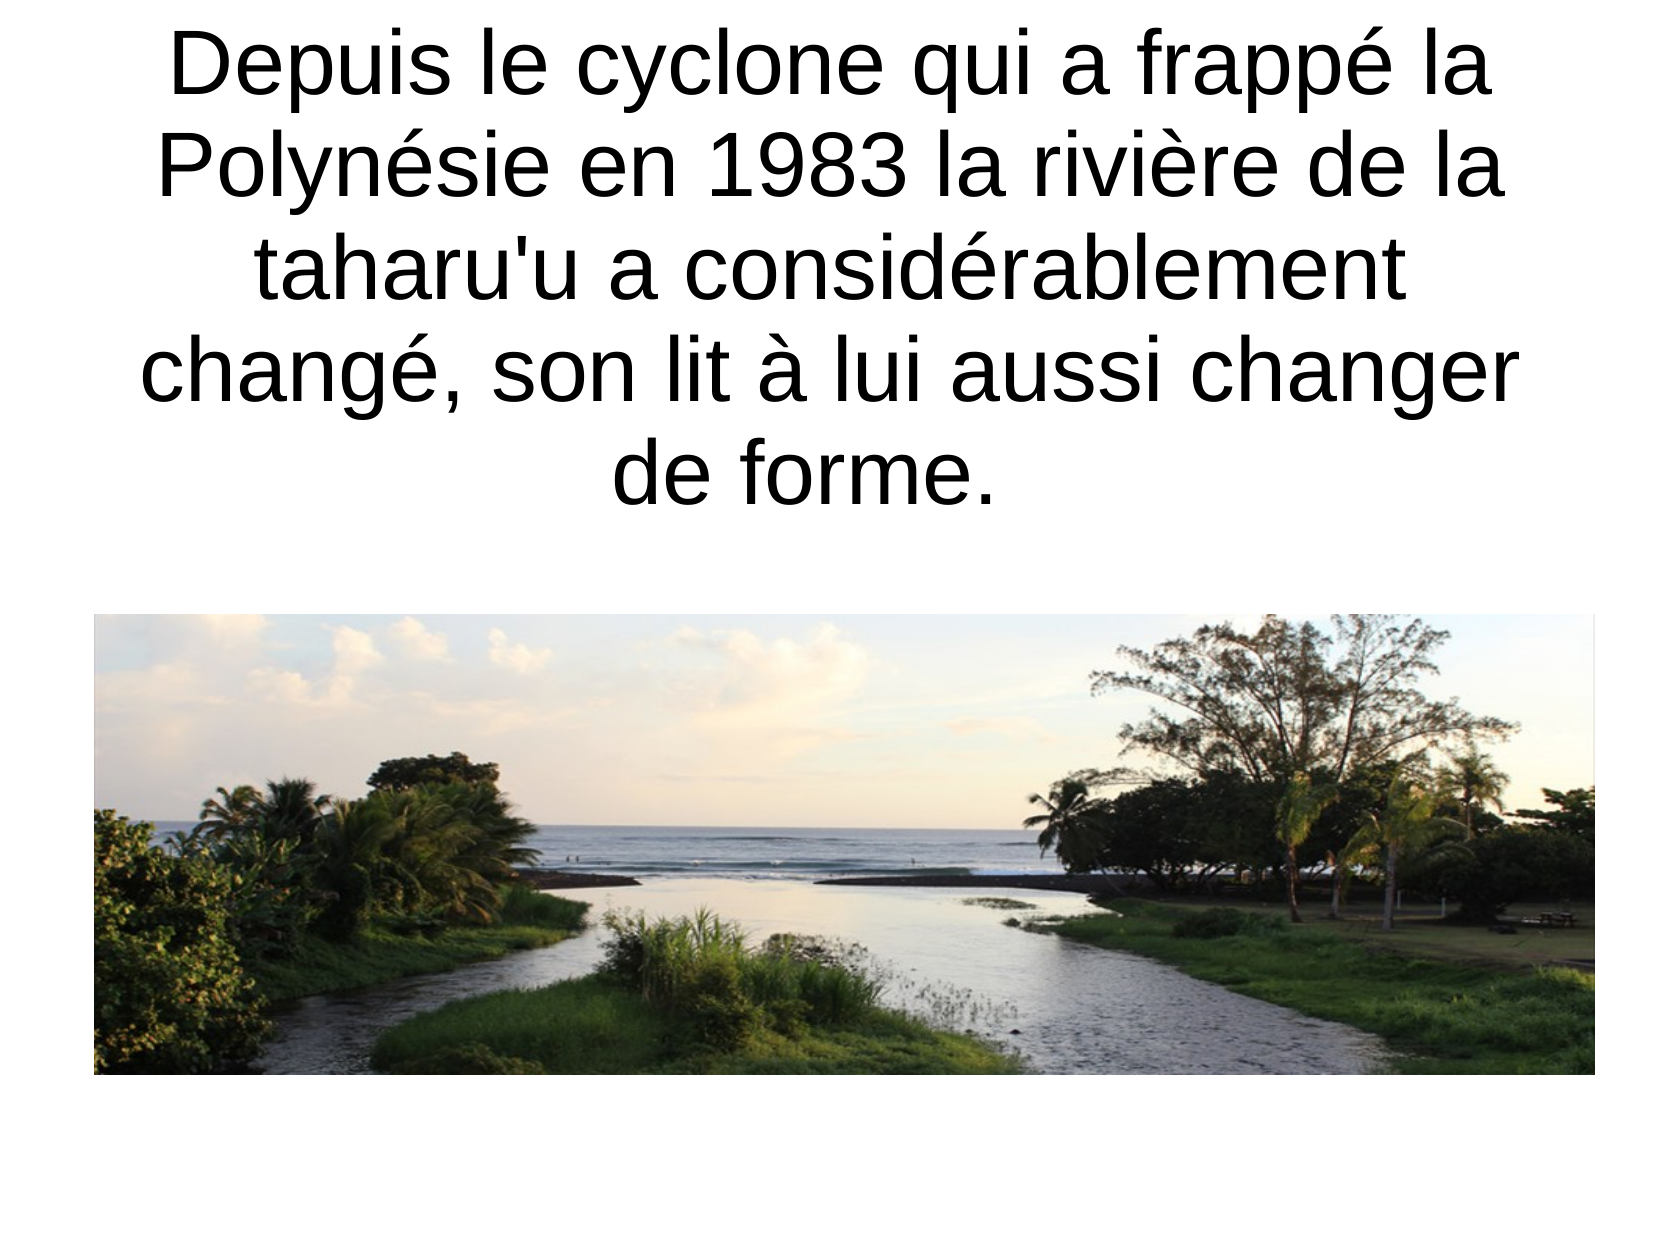

# Depuis le cyclone qui a frappé la Polynésie en 1983 la rivière de la taharu'u a considérablement changé, son lit à lui aussi changer de forme.